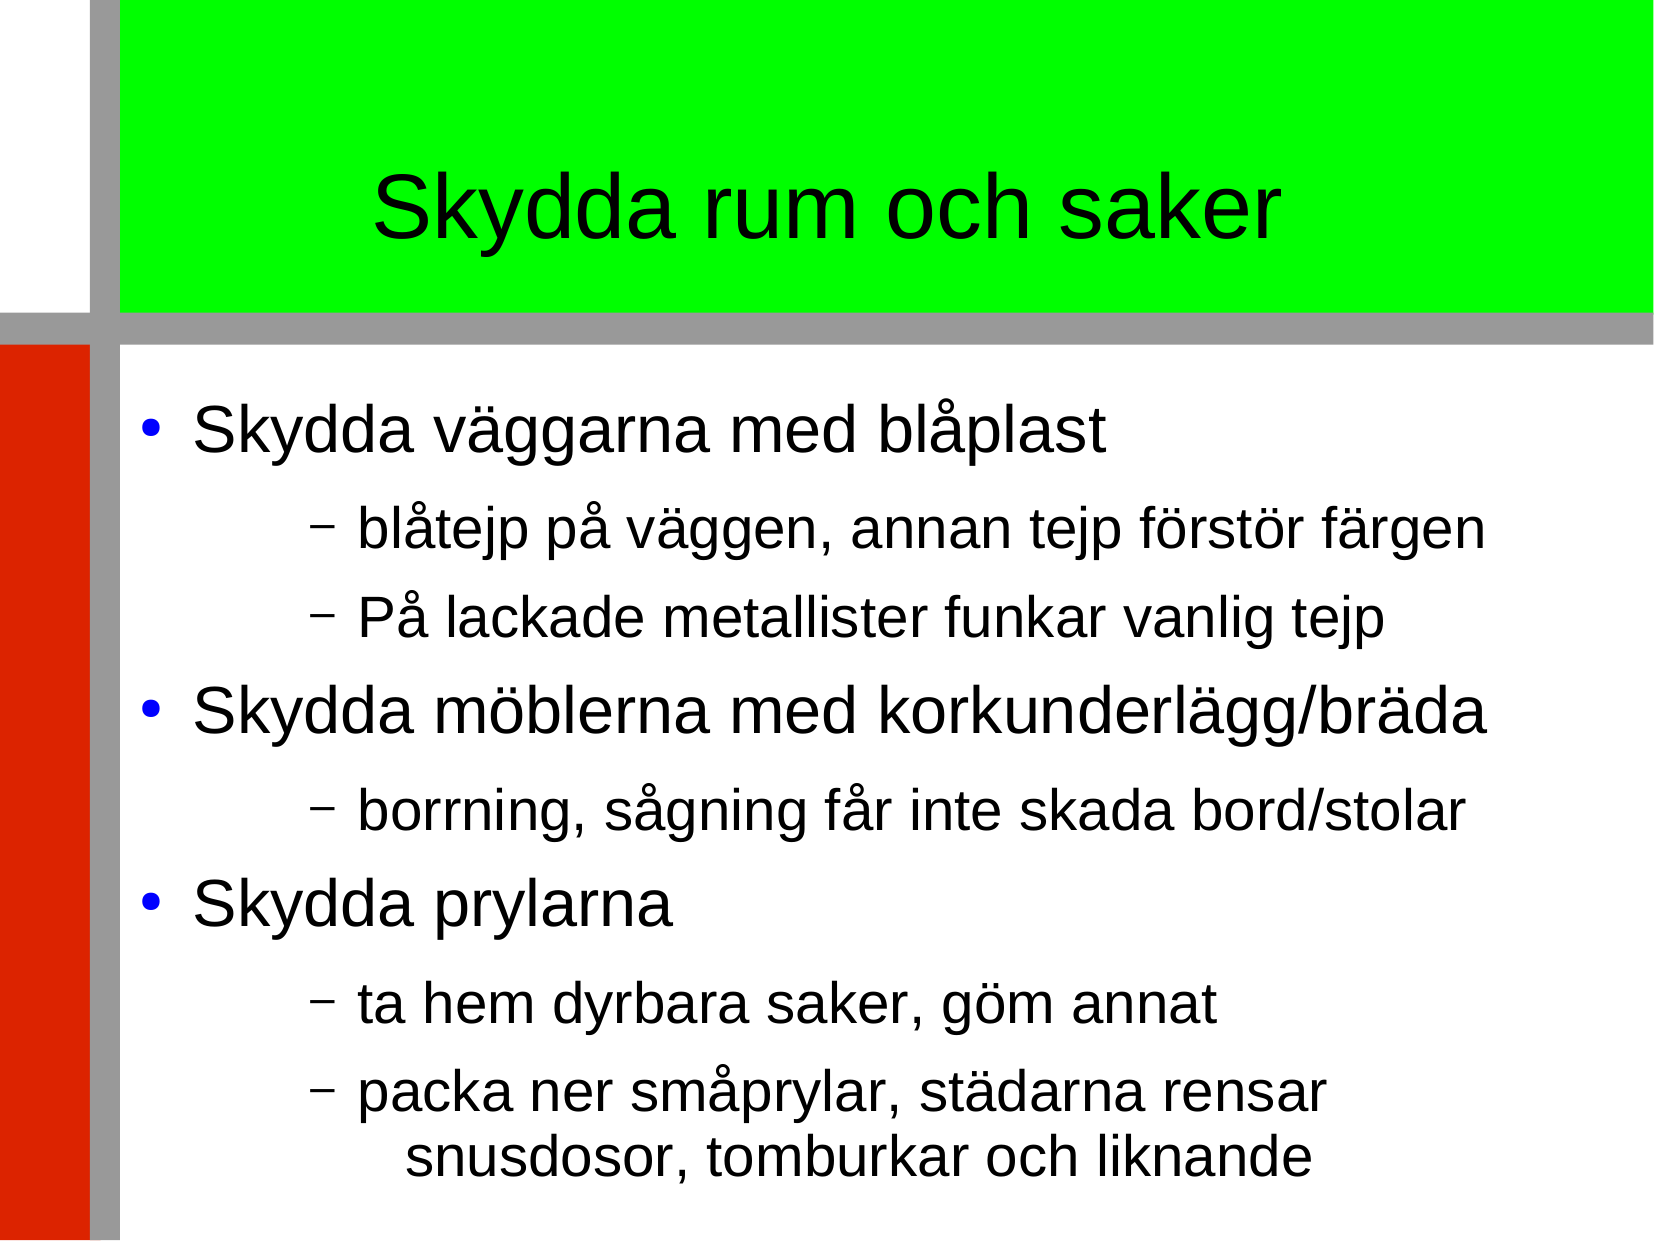

# Skydda rum och saker
Skydda väggarna med blåplast
blåtejp på väggen, annan tejp förstör färgen
På lackade metallister funkar vanlig tejp
Skydda möblerna med korkunderlägg/bräda
borrning, sågning får inte skada bord/stolar
Skydda prylarna
ta hem dyrbara saker, göm annat
packa ner småprylar, städarna rensar snusdosor, tomburkar och liknande